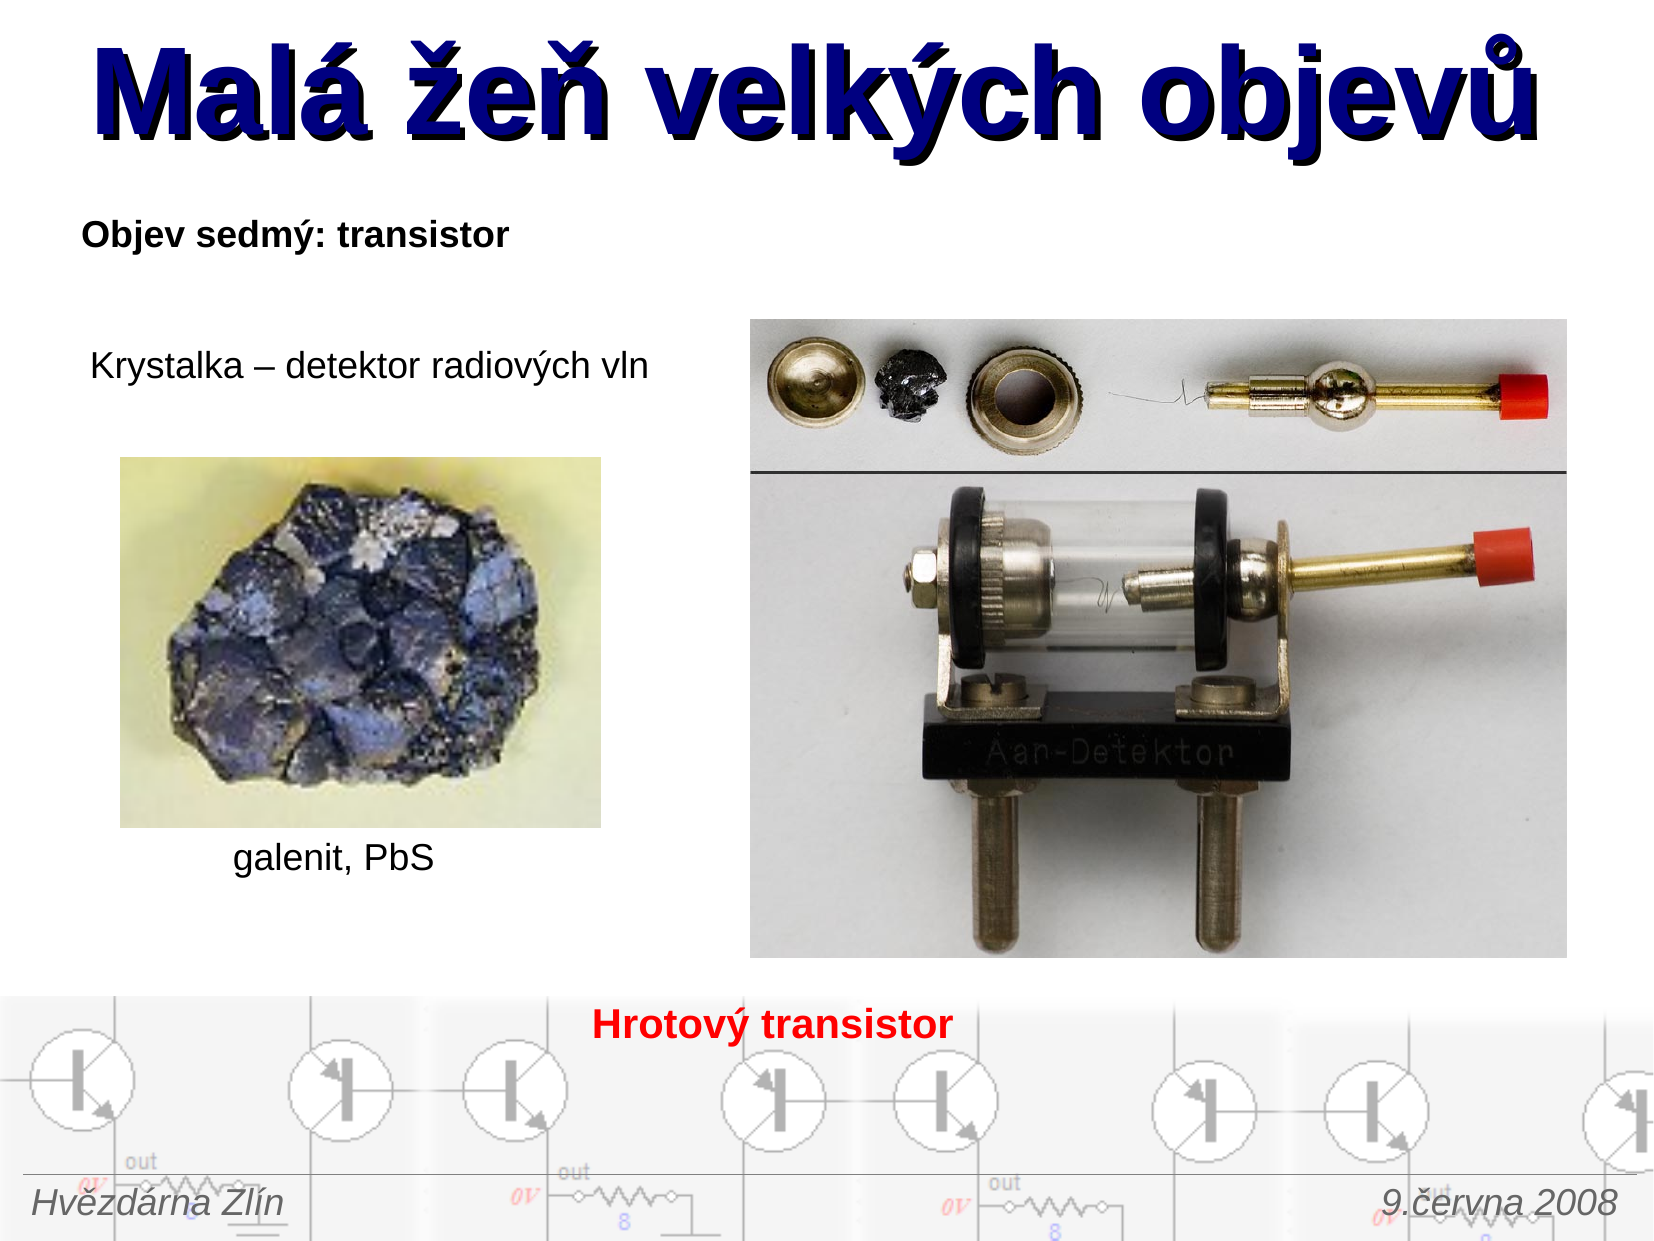

Malá žeň velkých objevů
Objev sedmý: transistor
Krystalka – detektor radiových vln
galenit, PbS
Hrotový transistor
Hvězdárna Zlín															9.června 2008